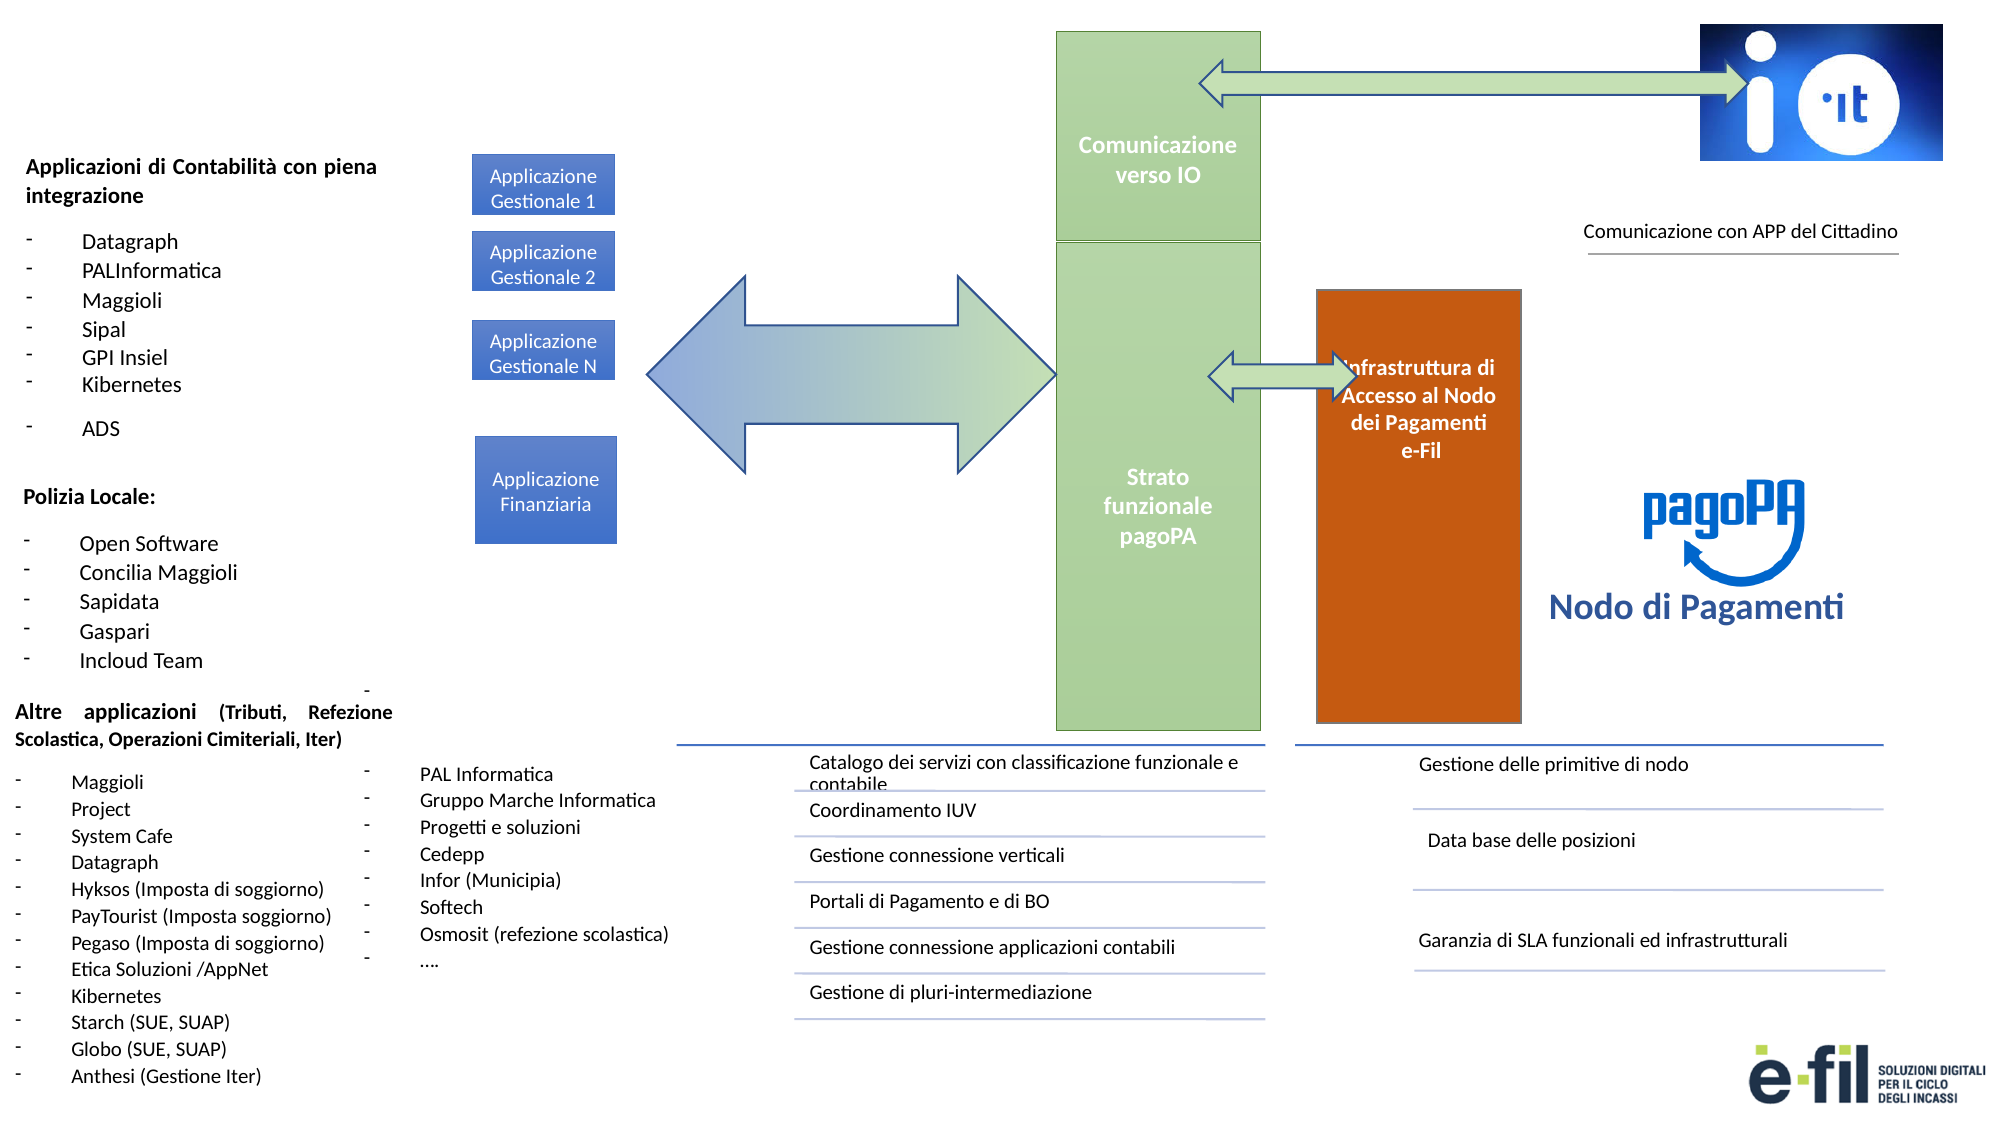

Comunicazione verso IO
Applicazioni di Contabilità con piena integrazione
Datagraph
PALInformatica
Maggioli
Sipal
GPI Insiel
Kibernetes
ADS
ApplicazioneGestionale 1
Comunicazione con APP del Cittadino
ApplicazioneGestionale 2
Strato funzionale pagoPA
Infrastruttura di Accesso al Nodo dei Pagamenti
 e-Fil
ApplicazioneGestionale N
Applicazione Finanziaria
Polizia Locale:
Open Software
Concilia Maggioli
Sapidata
Gaspari
Incloud Team
Nodo di Pagamenti
PAL Informatica
Gruppo Marche Informatica
Progetti e soluzioni
Cedepp
Infor (Municipia)
Softech
Osmosit (refezione scolastica)
….
Altre applicazioni (Tributi, Refezione Scolastica, Operazioni Cimiteriali, Iter)
Maggioli
Project
System Cafe
Datagraph
Hyksos (Imposta di soggiorno)
PayTourist (Imposta soggiorno)
Pegaso (Imposta di soggiorno)
Etica Soluzioni /AppNet
Kibernetes
Starch (SUE, SUAP)
Globo (SUE, SUAP)
Anthesi (Gestione Iter)
Catalogo dei servizi con classificazione funzionale e contabile
Coordinamento IUV
Gestione connessione verticali
Portali di Pagamento e di BO
Gestione connessione applicazioni contabili
Gestione di pluri-intermediazione
Gestione delle primitive di nodo
Data base delle posizioni
Garanzia di SLA funzionali ed infrastrutturali